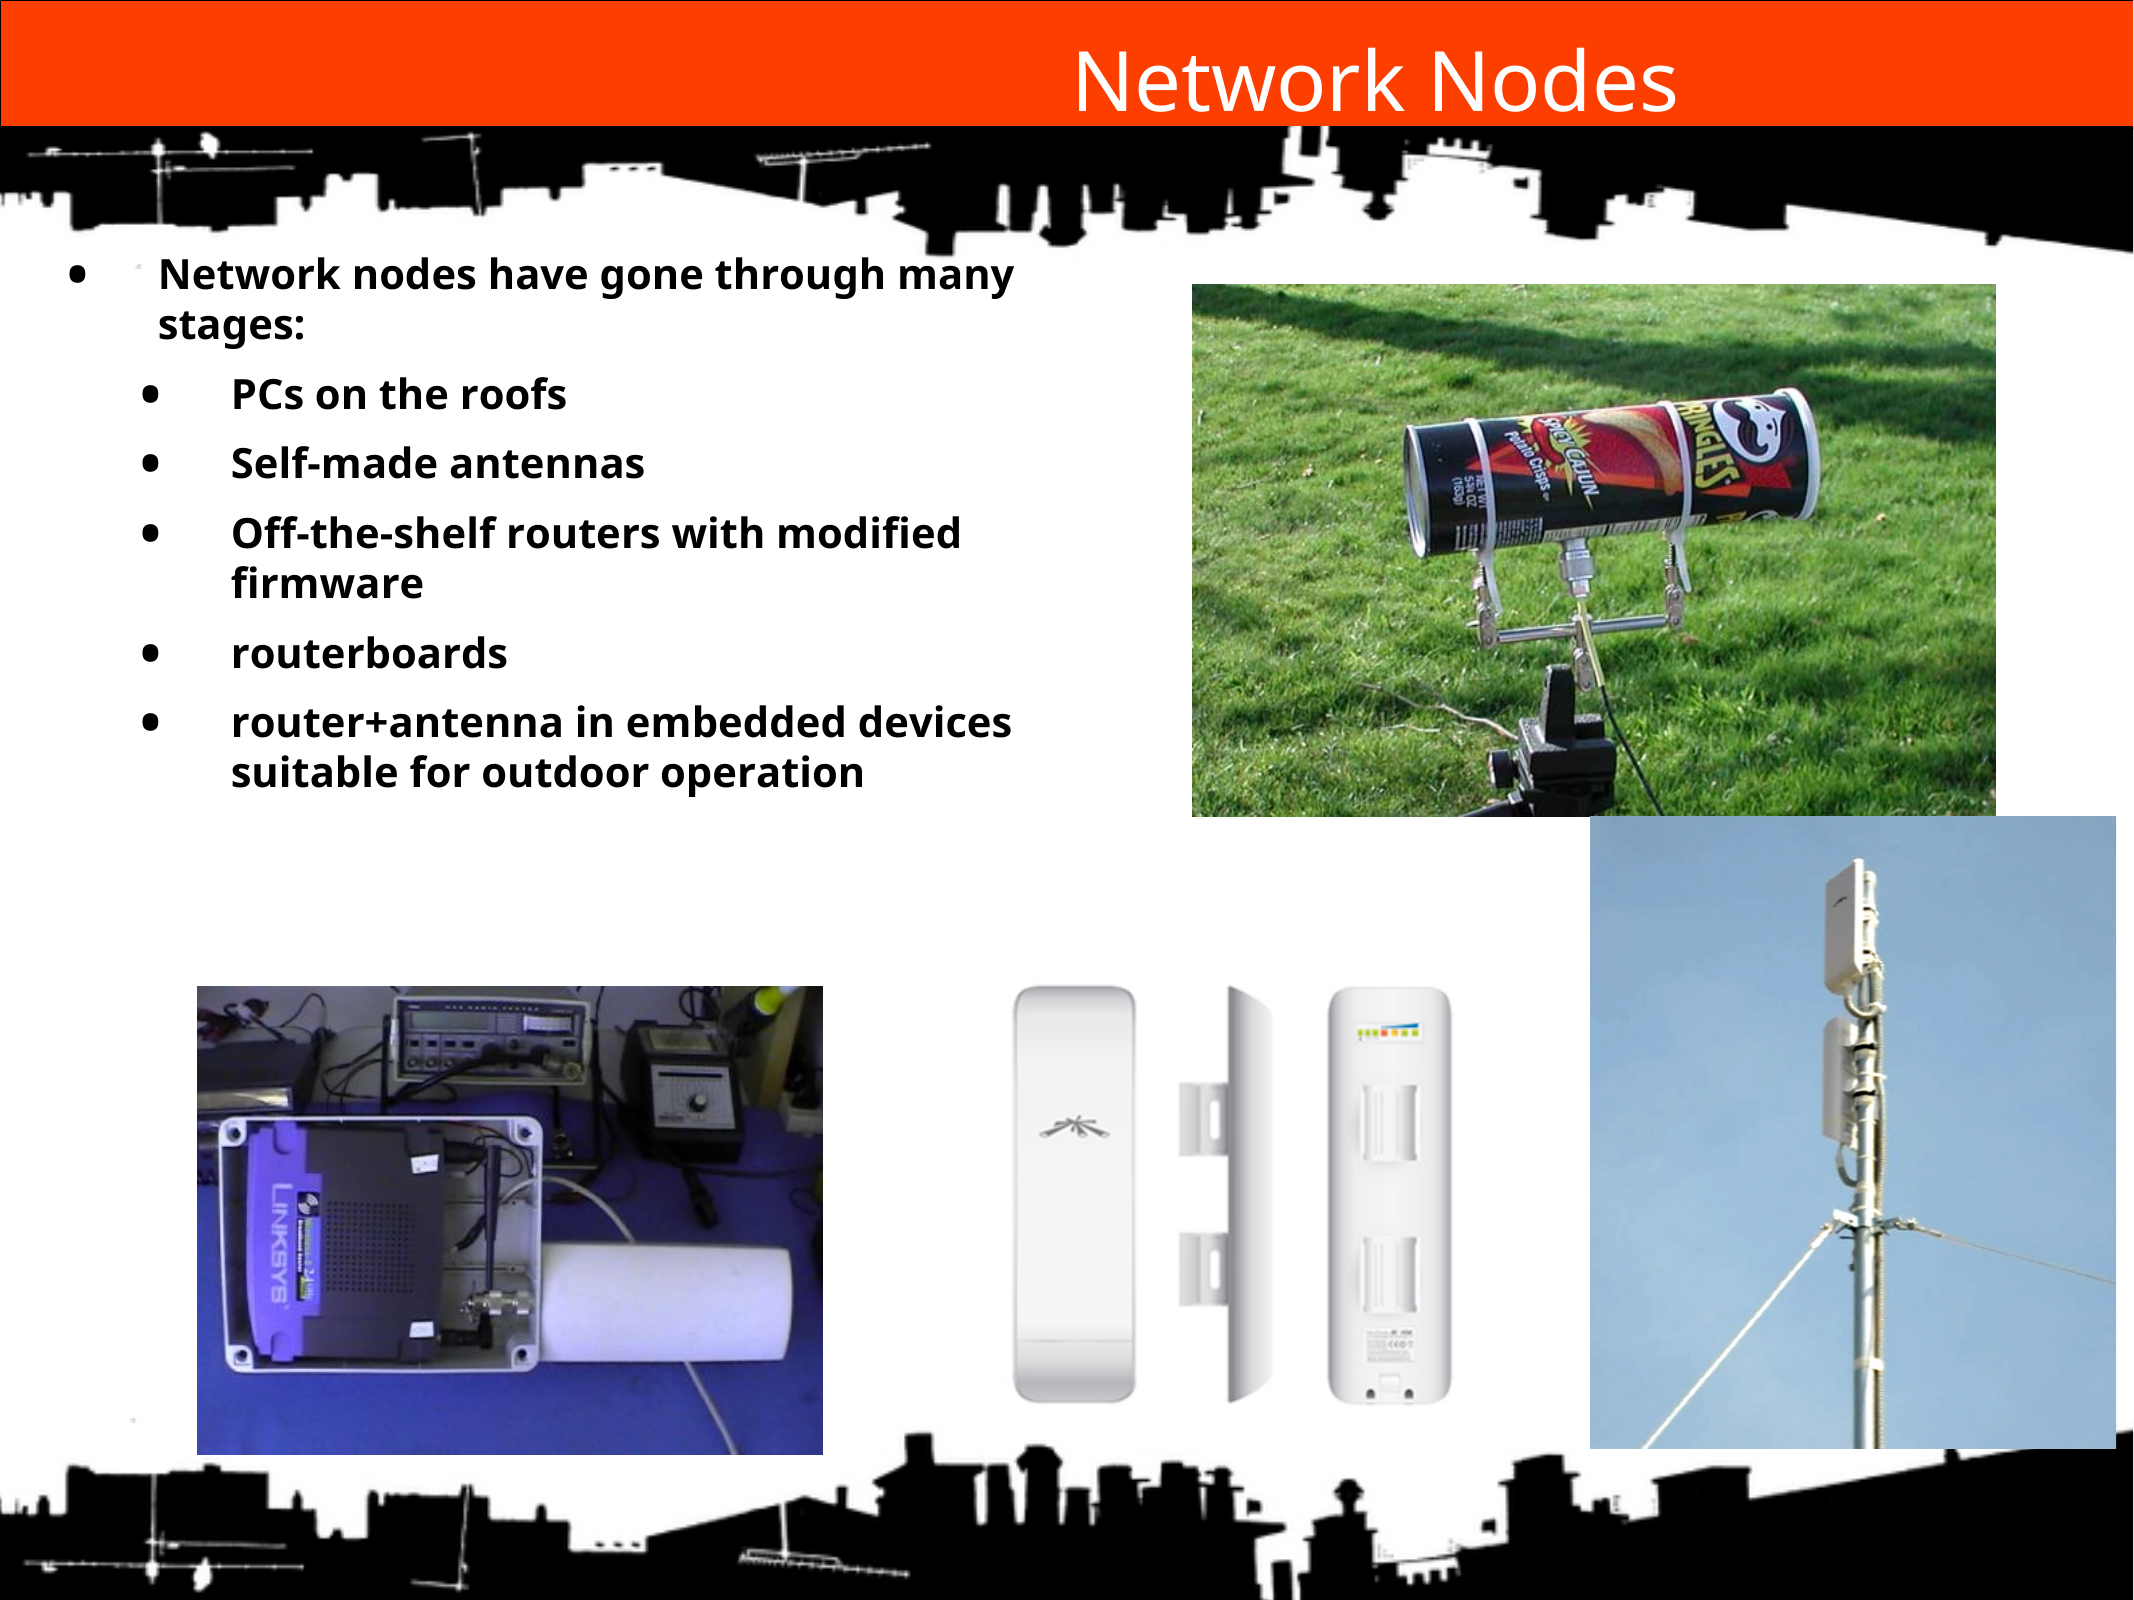

Network Nodes
# Network nodes have gone through many stages:
PCs on the roofs
Self-made antennas
Off-the-shelf routers with modified firmware
routerboards
router+antenna in embedded devices suitable for outdoor operation